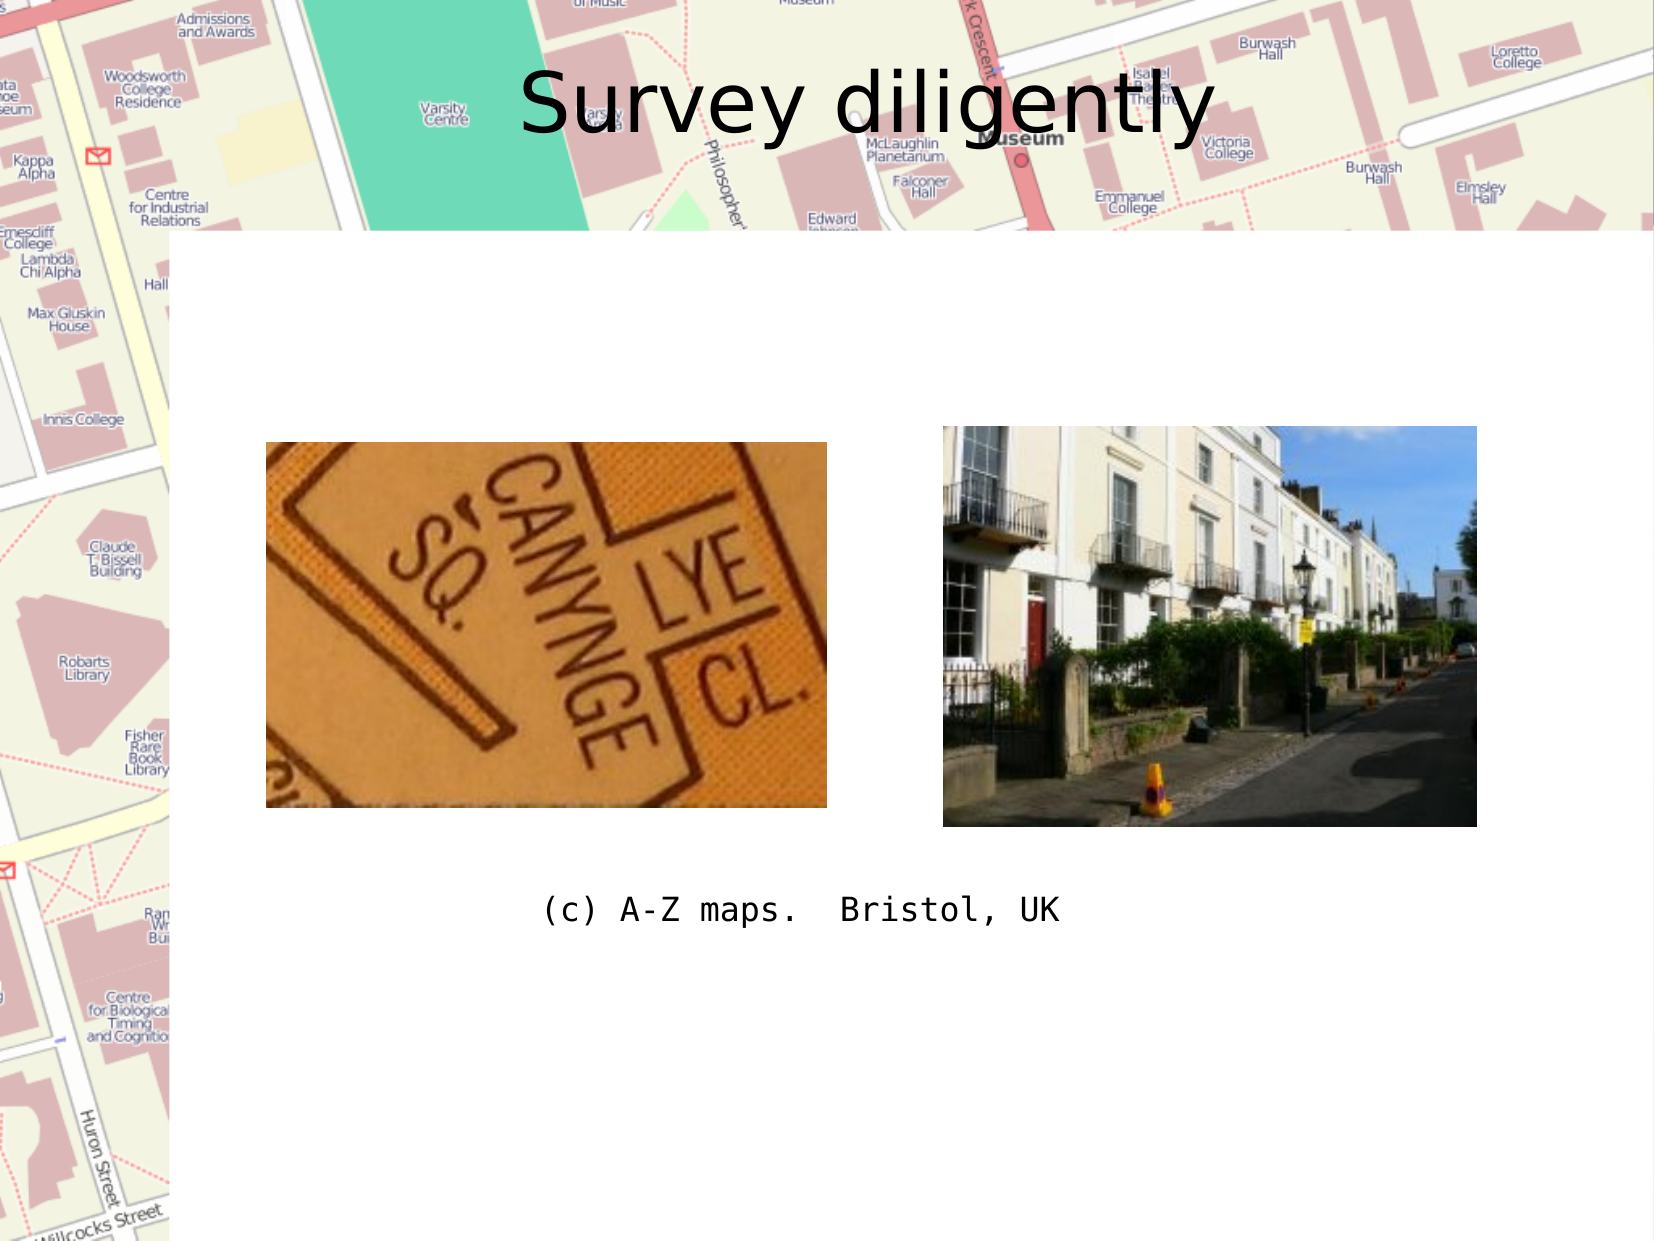

# Survey diligently
 (c) A-Z maps. Bristol, UK